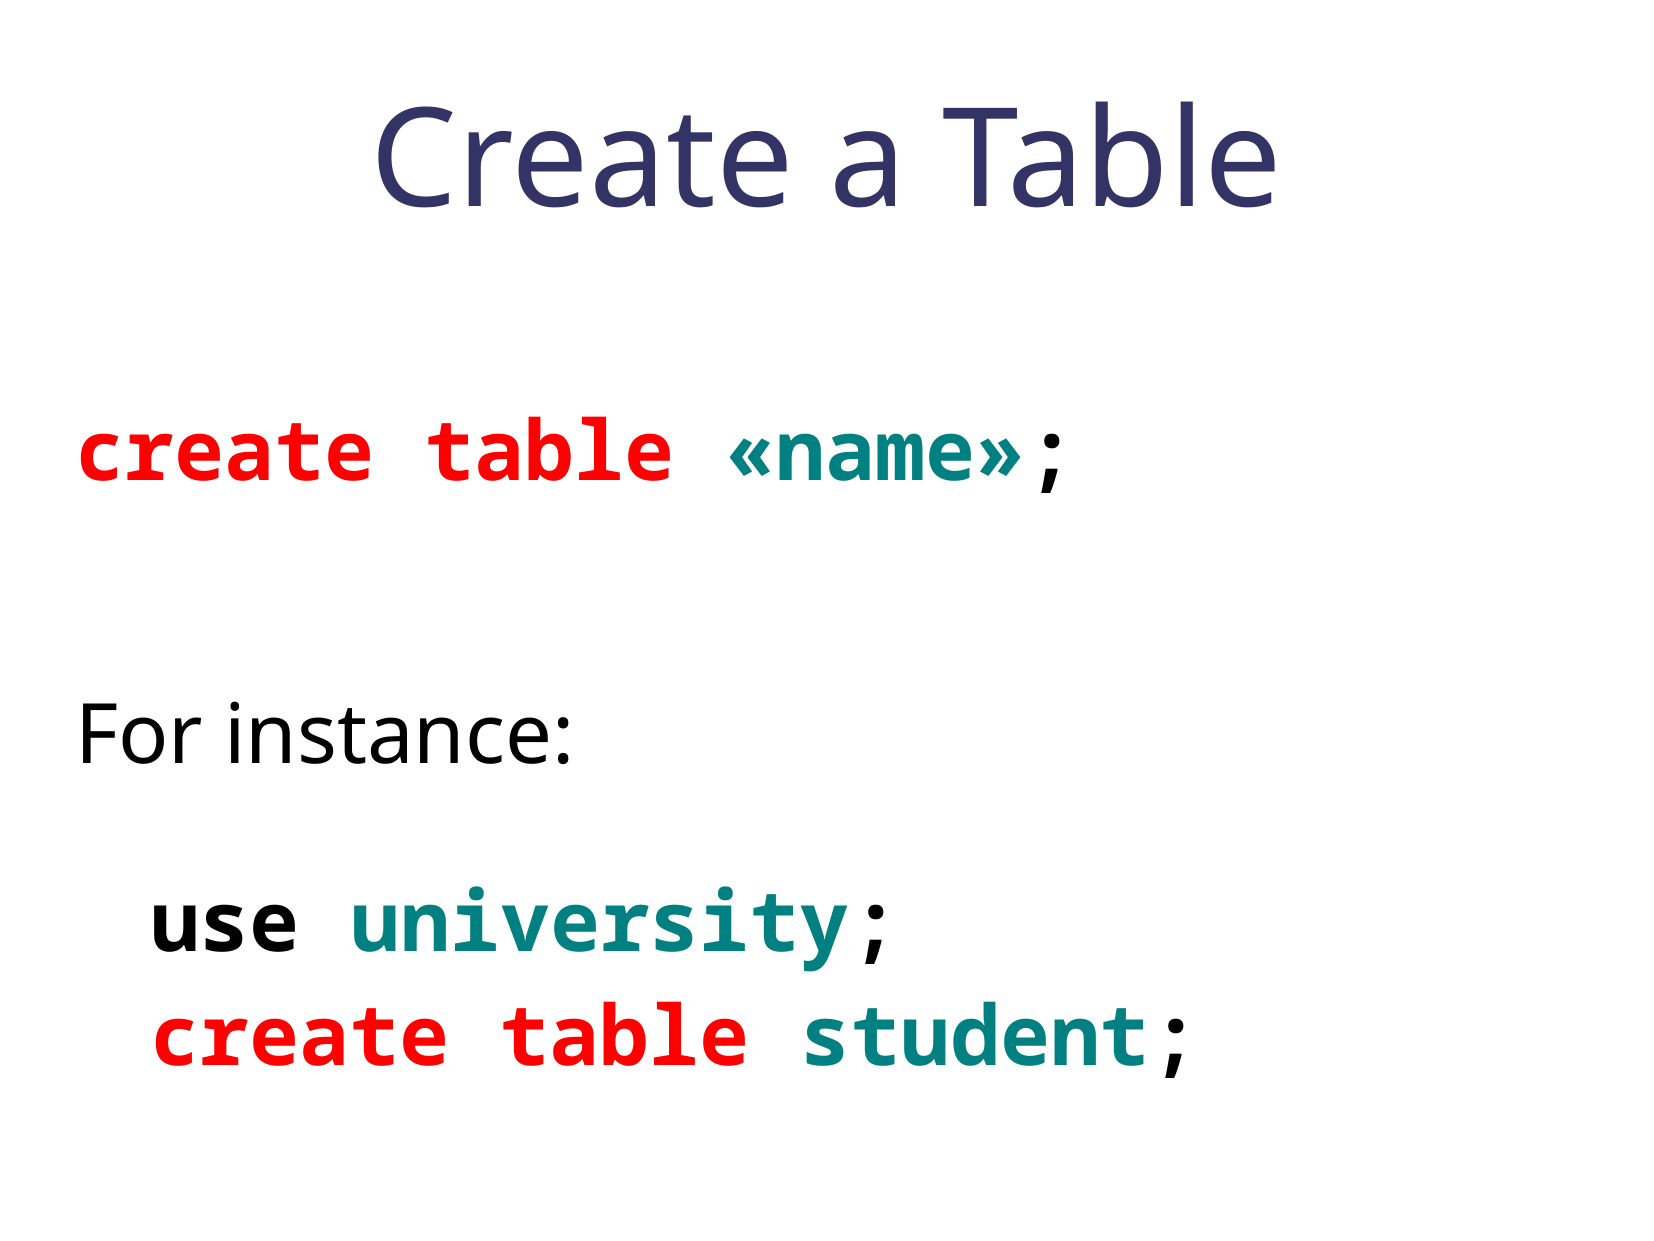

# Create a Table
create table «name»;
For instance:
use university;
create table student;